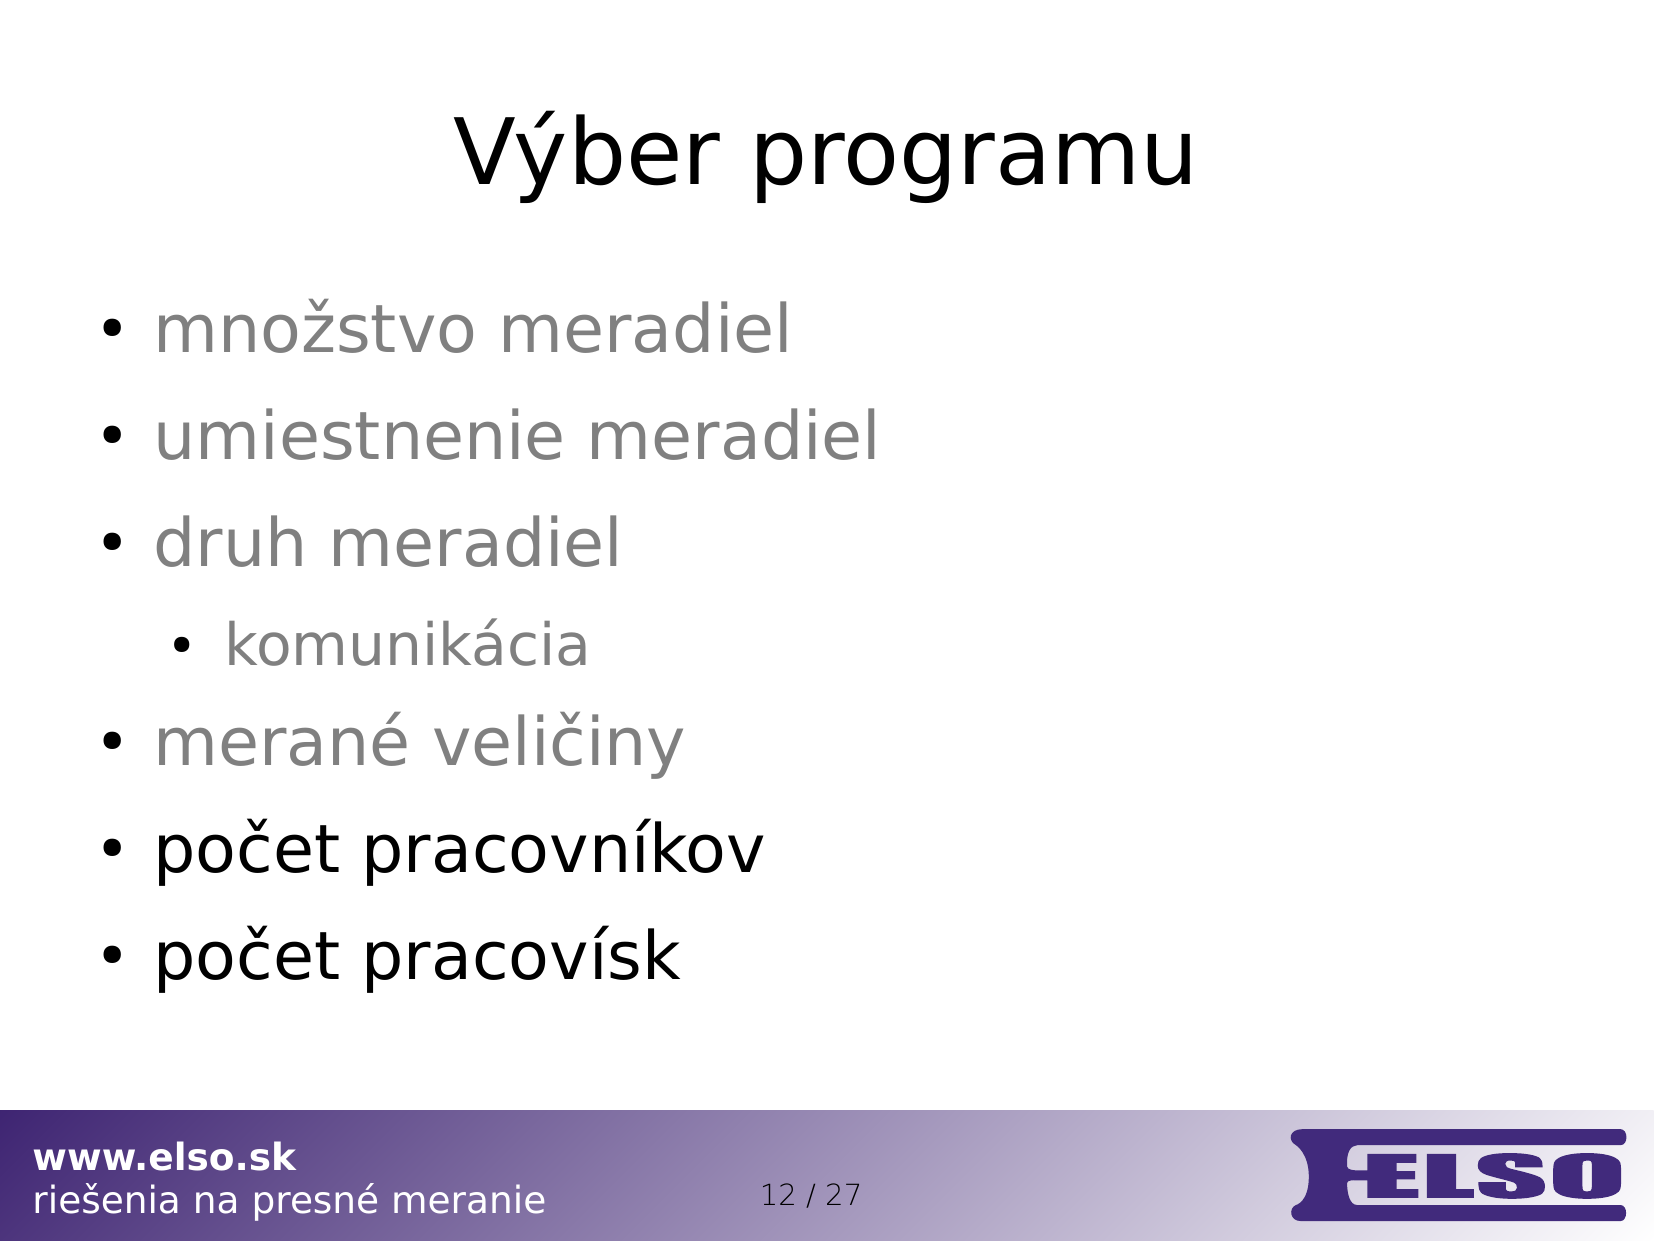

# Výber programu
množstvo meradiel
umiestnenie meradiel
druh meradiel
komunikácia
merané veličiny
počet pracovníkov
počet pracovísk
12